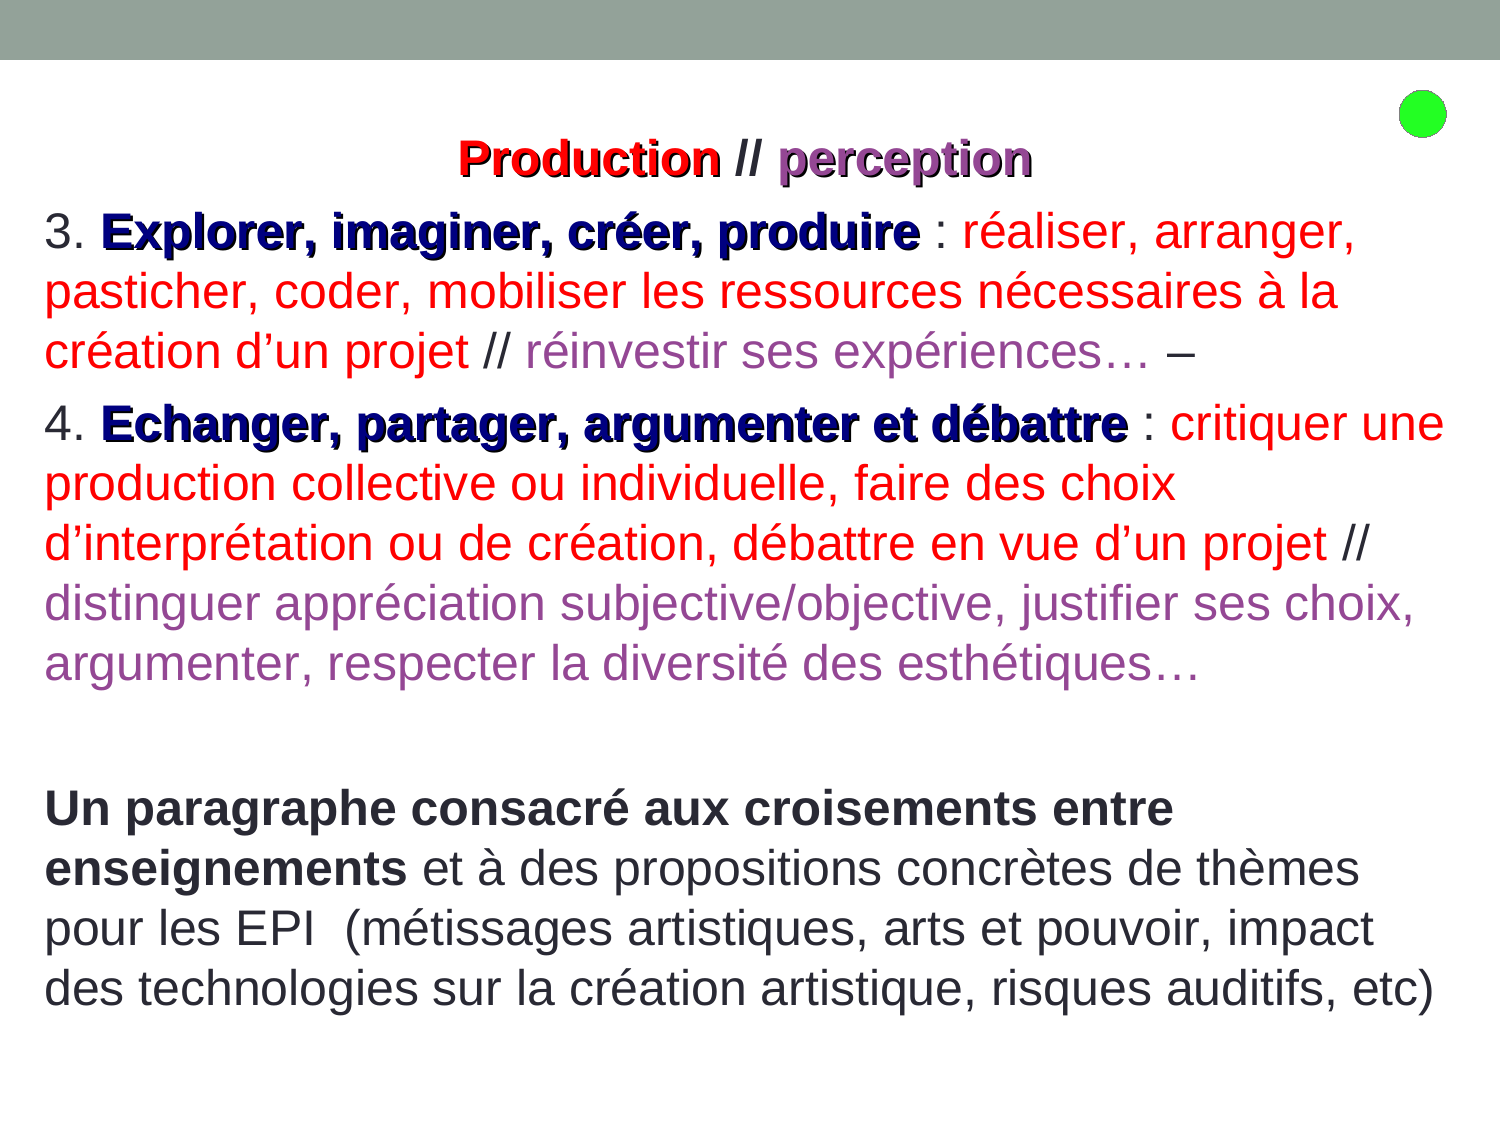

# Production // perception
3. Explorer, imaginer, créer, produire : réaliser, arranger, pasticher, coder, mobiliser les ressources nécessaires à la création d’un projet // réinvestir ses expériences… –
4. Echanger, partager, argumenter et débattre : critiquer une production collective ou individuelle, faire des choix d’interprétation ou de création, débattre en vue d’un projet // distinguer appréciation subjective/objective, justifier ses choix, argumenter, respecter la diversité des esthétiques…
Un paragraphe consacré aux croisements entre enseignements et à des propositions concrètes de thèmes pour les EPI (métissages artistiques, arts et pouvoir, impact des technologies sur la création artistique, risques auditifs, etc)